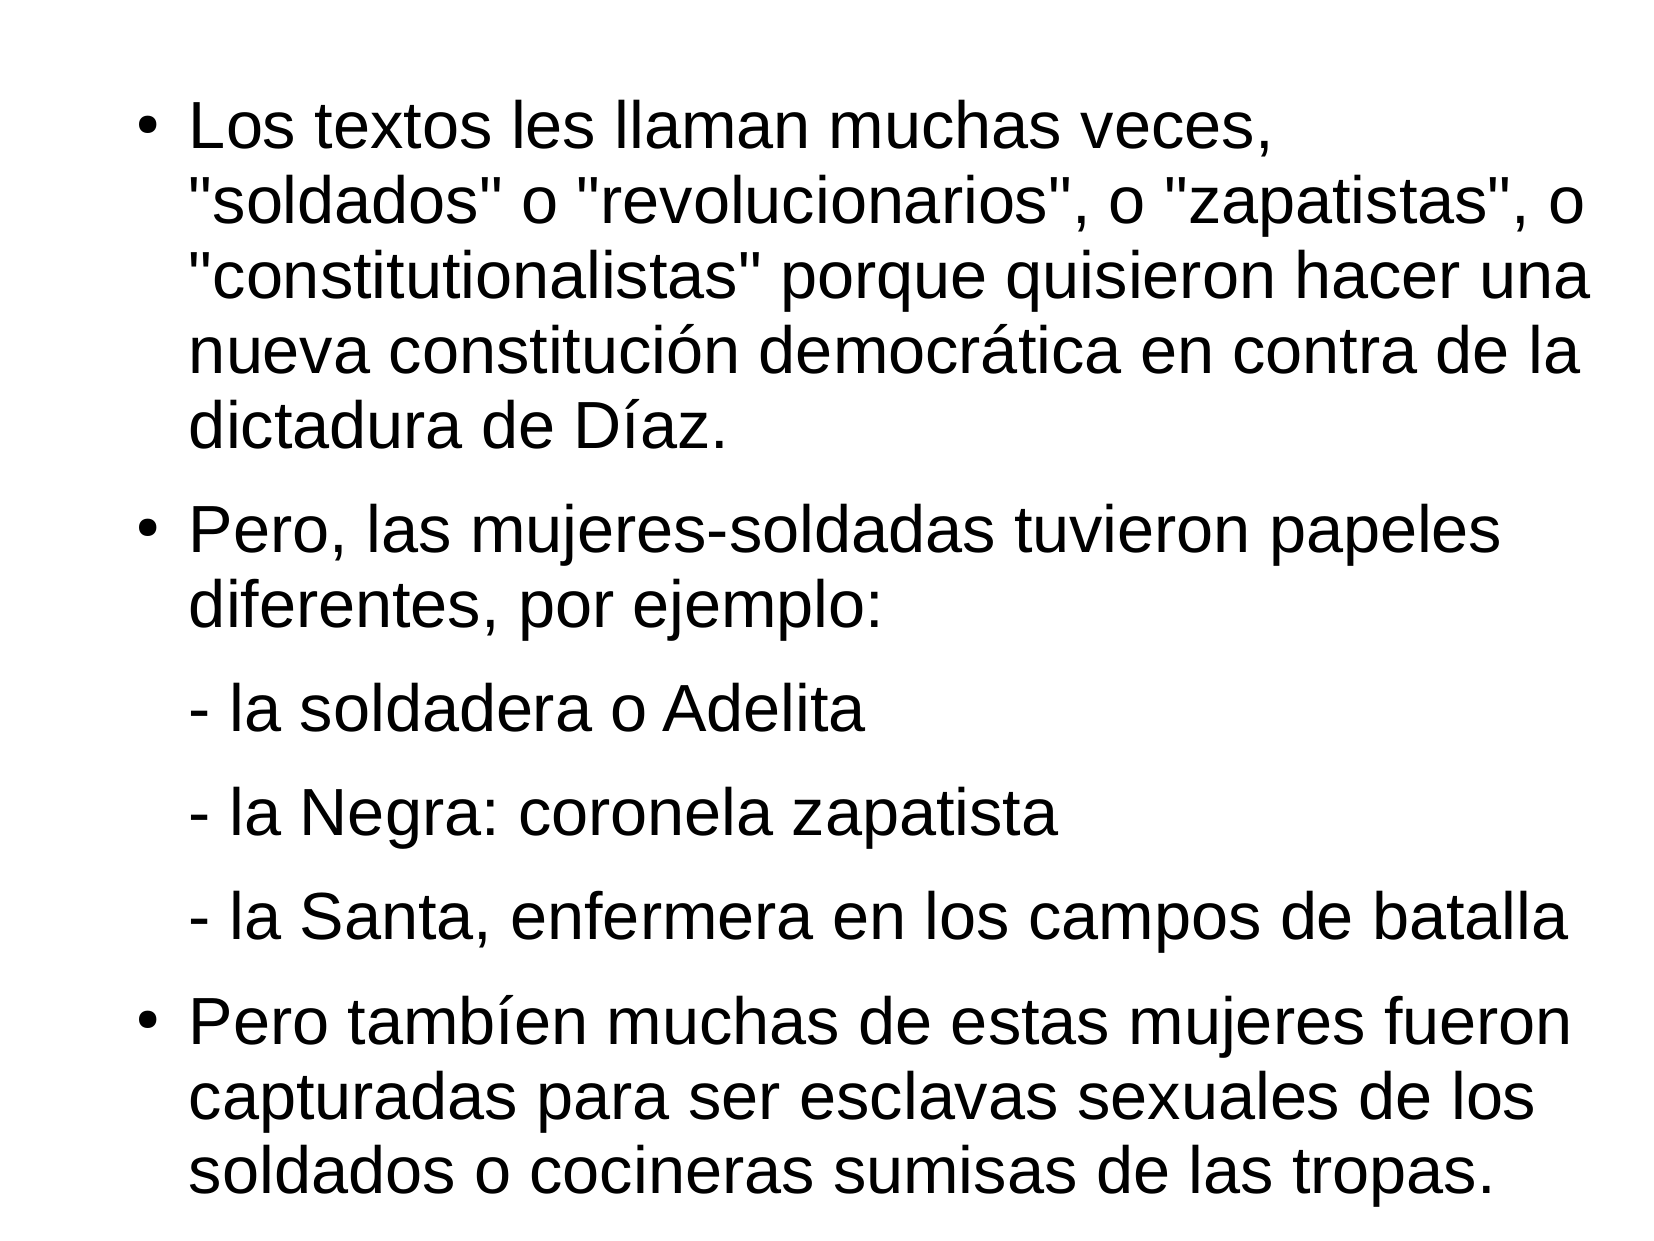

# Los textos les llaman muchas veces, "soldados" o "revolucionarios", o "zapatistas", o "constitutionalistas" porque quisieron hacer una nueva constitución democrática en contra de la dictadura de Díaz.
Pero, las mujeres-soldadas tuvieron papeles diferentes, por ejemplo:
- la soldadera o Adelita
- la Negra: coronela zapatista
- la Santa, enfermera en los campos de batalla
Pero tambíen muchas de estas mujeres fueron capturadas para ser esclavas sexuales de los soldados o cocineras sumisas de las tropas.